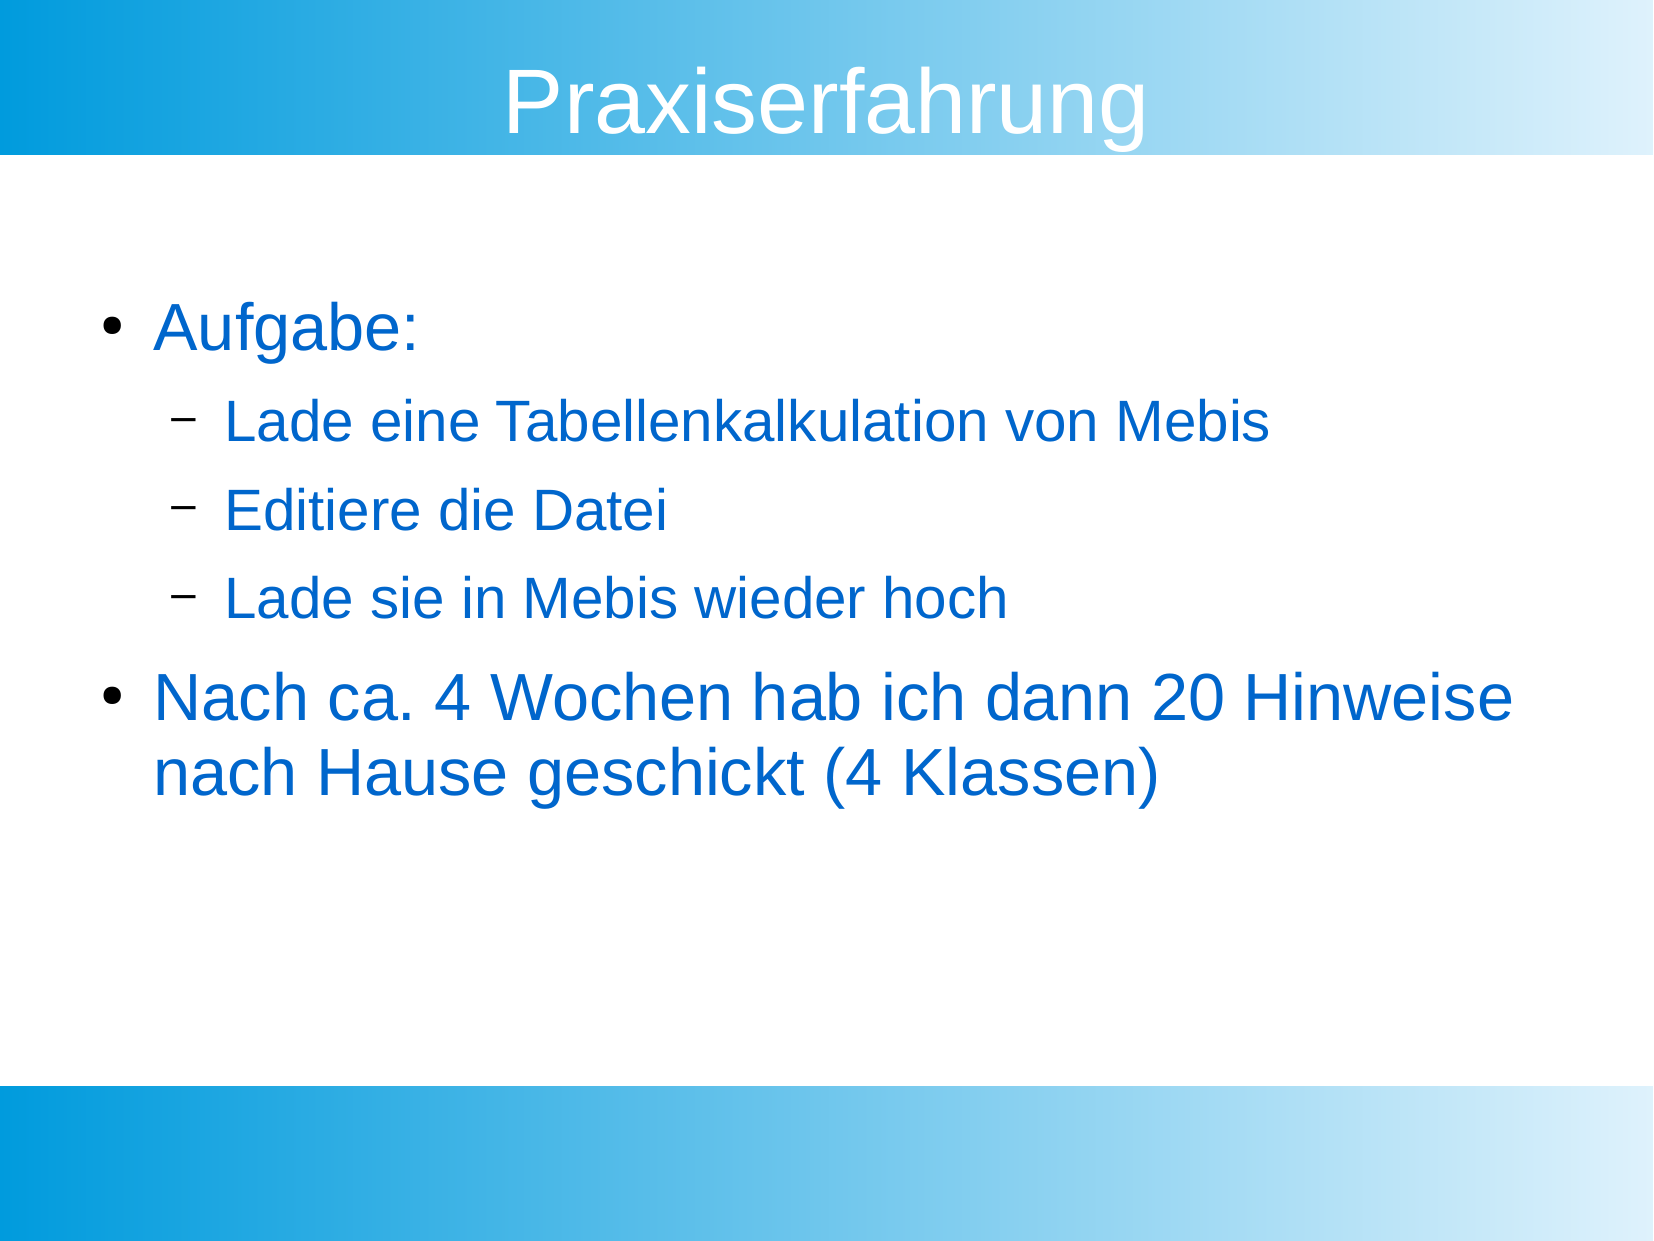

# Praxiserfahrung
Aufgabe:
Lade eine Tabellenkalkulation von Mebis
Editiere die Datei
Lade sie in Mebis wieder hoch
Nach ca. 4 Wochen hab ich dann 20 Hinweise nach Hause geschickt (4 Klassen)